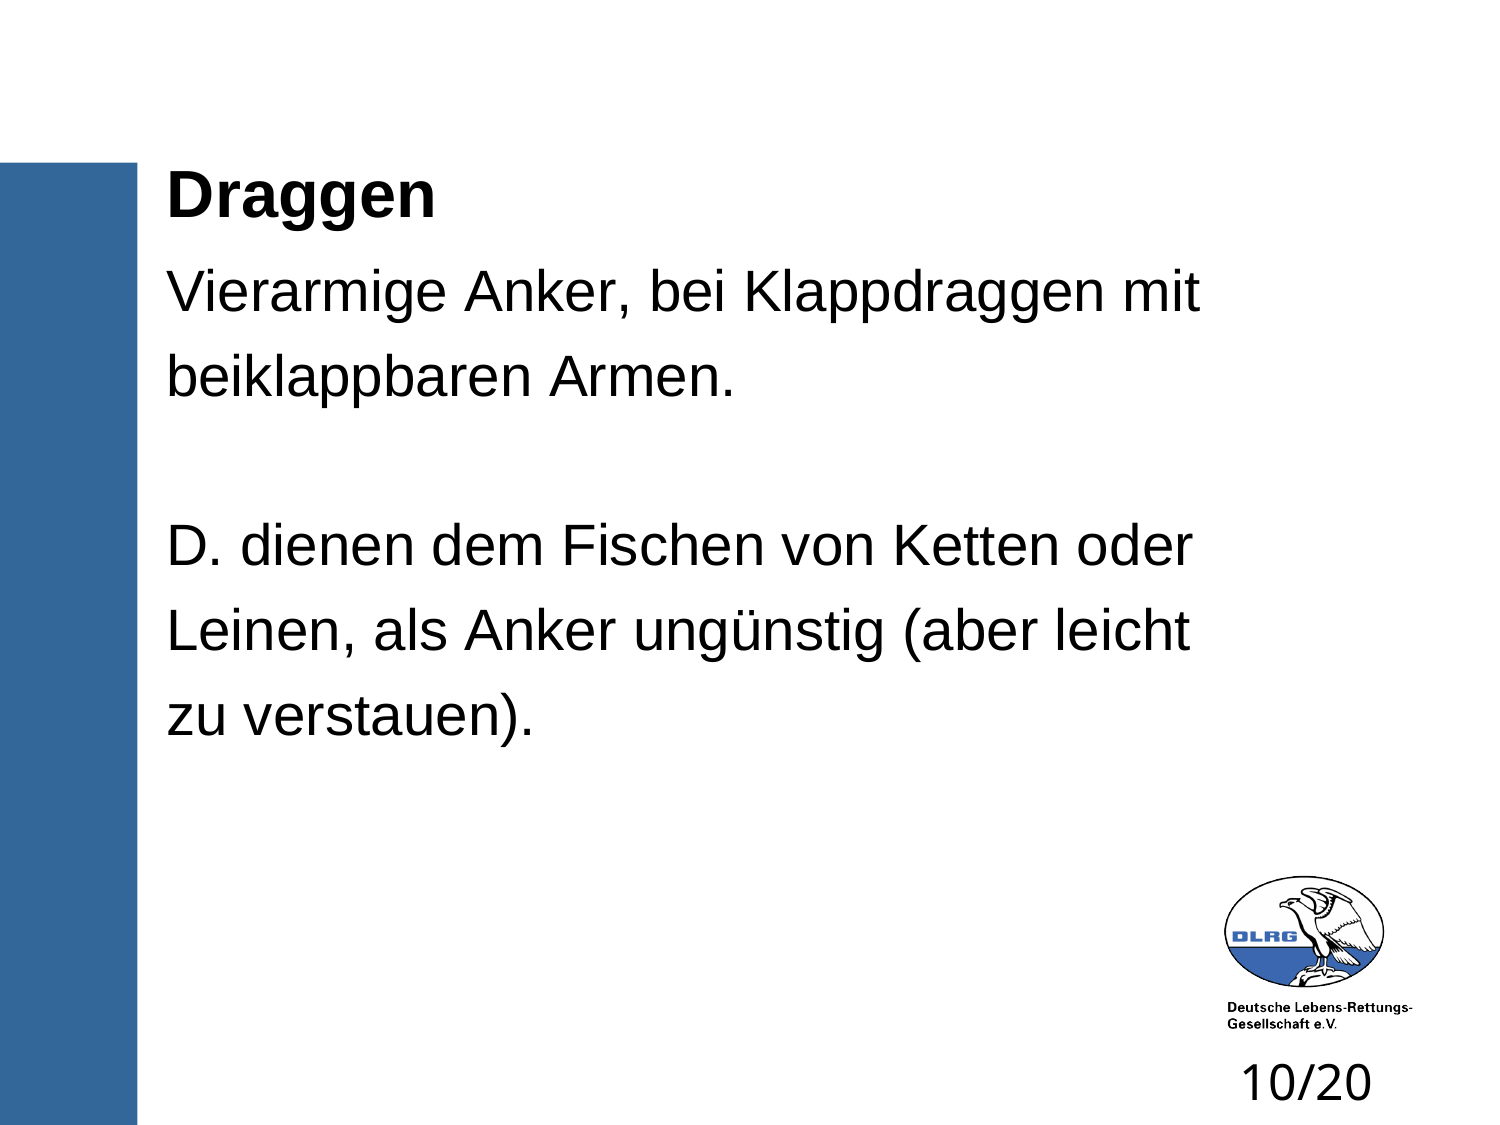

# Draggen
Vierarmige Anker, bei Klappdraggen mit
beiklappbaren Armen.
D. dienen dem Fischen von Ketten oder
Leinen, als Anker ungünstig (aber leicht
zu verstauen).